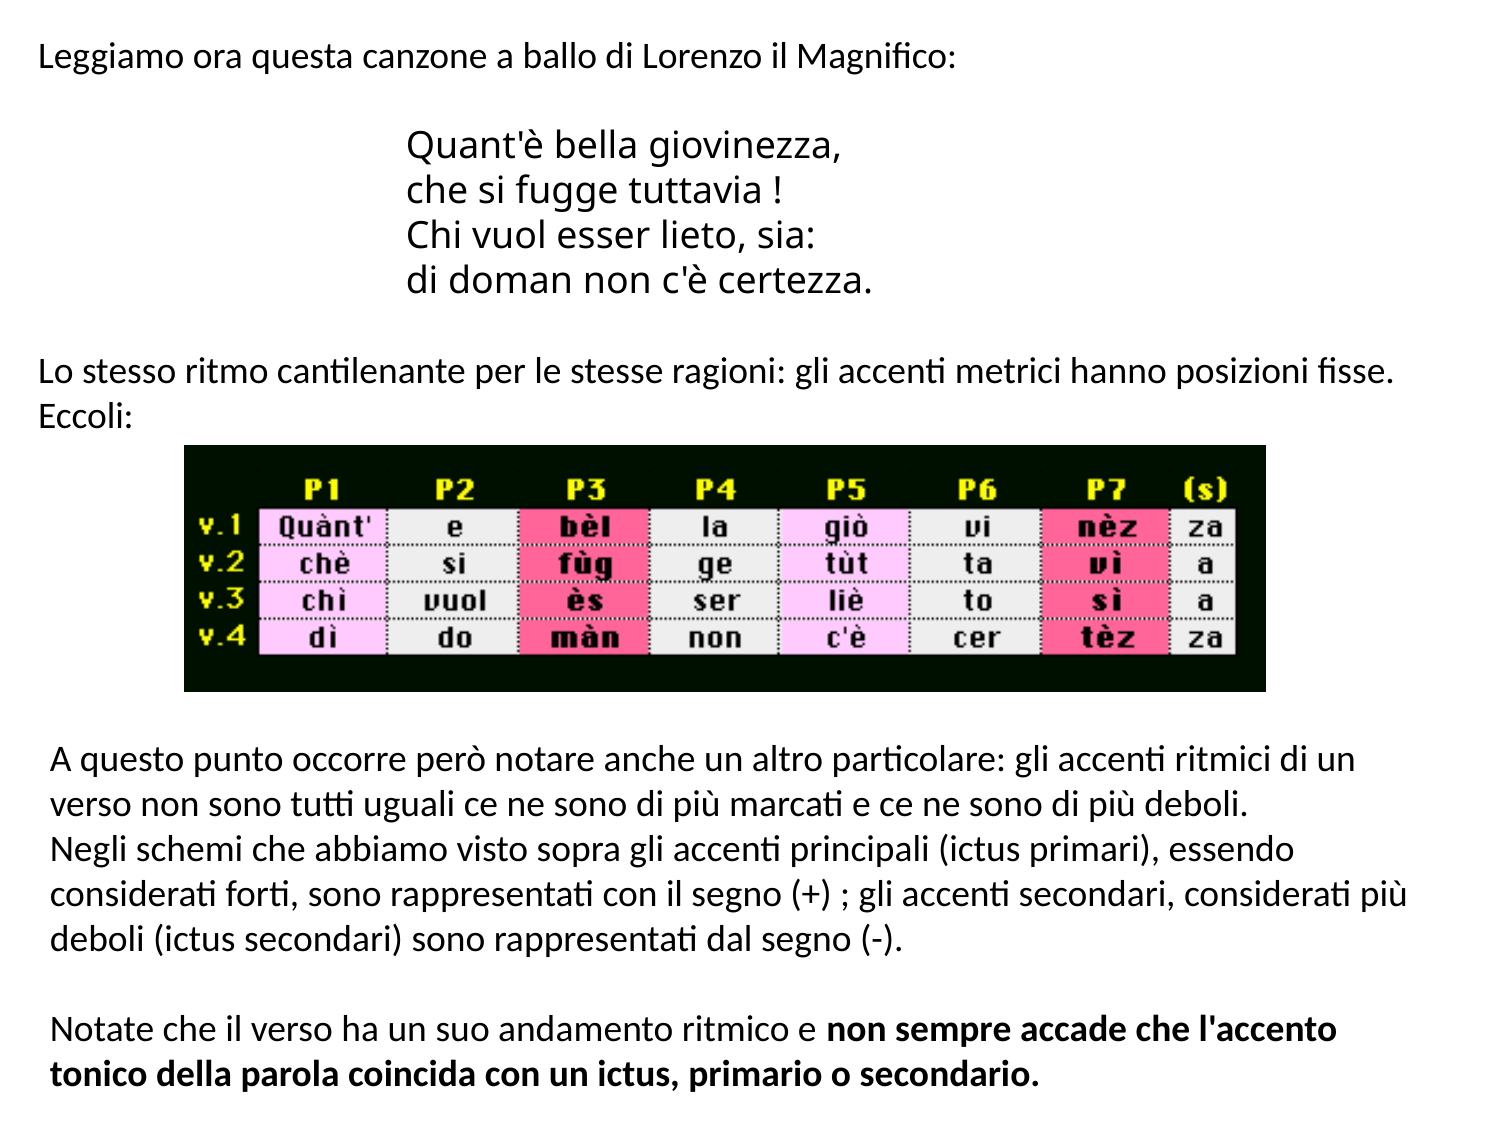

Leggiamo ora questa canzone a ballo di Lorenzo il Magnifico:
Quant'è bella giovinezza,
che si fugge tuttavia !
Chi vuol esser lieto, sia:
di doman non c'è certezza.
Lo stesso ritmo cantilenante per le stesse ragioni: gli accenti metrici hanno posizioni fisse. Eccoli:
A questo punto occorre però notare anche un altro particolare: gli accenti ritmici di un verso non sono tutti uguali ce ne sono di più marcati e ce ne sono di più deboli.
Negli schemi che abbiamo visto sopra gli accenti principali (ictus primari), essendo considerati forti, sono rappresentati con il segno (+) ; gli accenti secondari, considerati più deboli (ictus secondari) sono rappresentati dal segno (-).
Notate che il verso ha un suo andamento ritmico e non sempre accade che l'accento tonico della parola coincida con un ictus, primario o secondario.